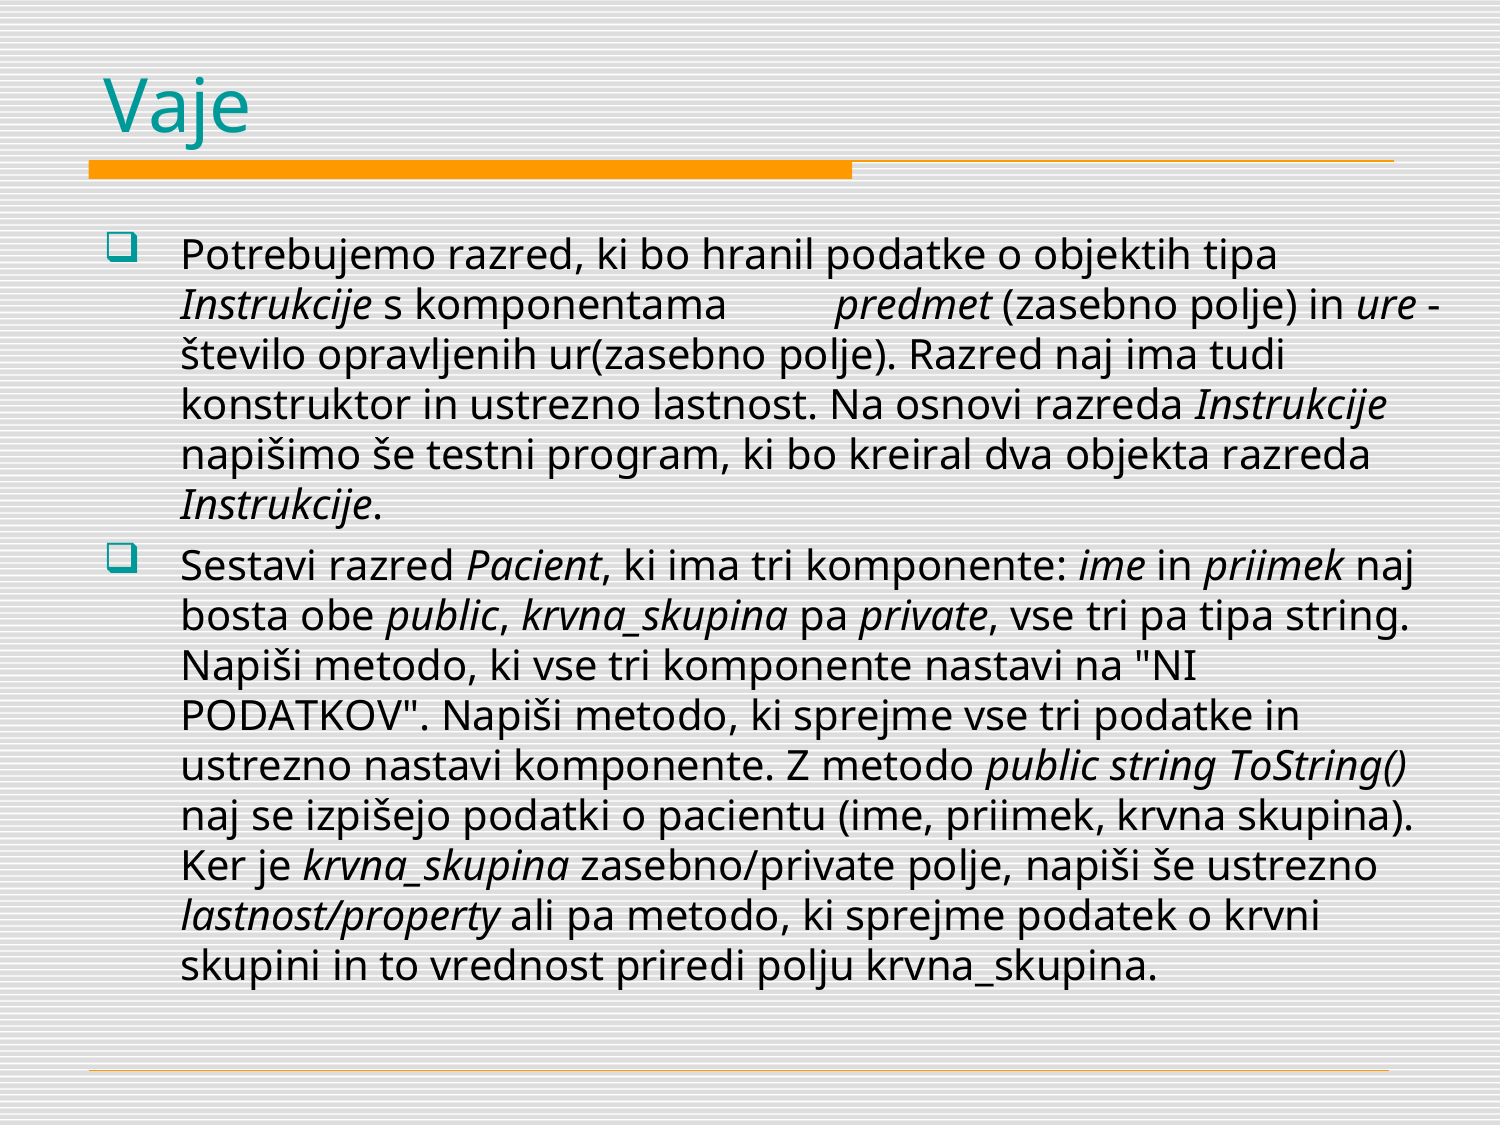

# Vaje
Potrebujemo razred, ki bo hranil podatke o objektih tipa Instrukcije s komponentama predmet (zasebno polje) in ure - število opravljenih ur(zasebno polje). Razred naj ima tudi konstruktor in ustrezno lastnost. Na osnovi razreda Instrukcije napišimo še testni program, ki bo kreiral dva objekta razreda Instrukcije.
Sestavi razred Pacient, ki ima tri komponente: ime in priimek naj bosta obe public, krvna_skupina pa private, vse tri pa tipa string. Napiši metodo, ki vse tri komponente nastavi na "NI PODATKOV". Napiši metodo, ki sprejme vse tri podatke in ustrezno nastavi komponente. Z metodo public string ToString() naj se izpišejo podatki o pacientu (ime, priimek, krvna skupina). Ker je krvna_skupina zasebno/private polje, napiši še ustrezno lastnost/property ali pa metodo, ki sprejme podatek o krvni skupini in to vrednost priredi polju krvna_skupina.